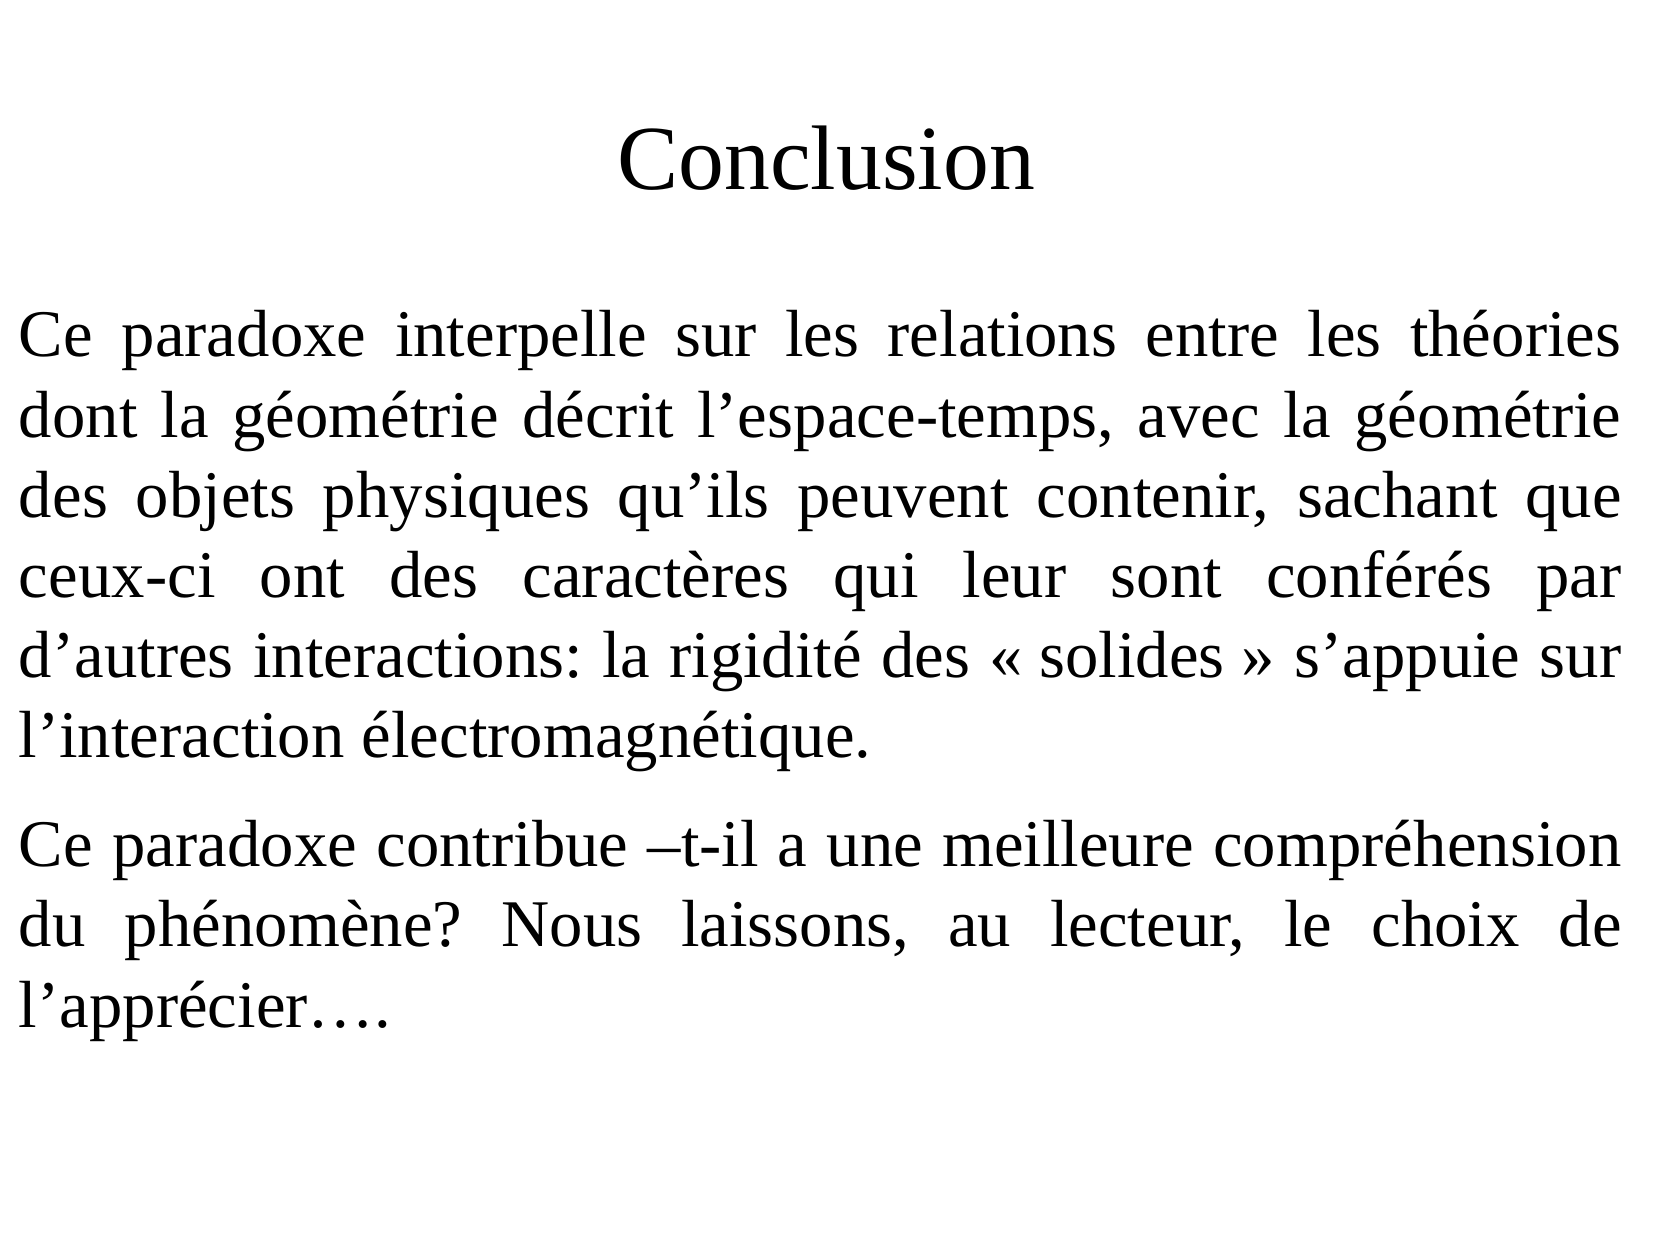

# Conclusion
Ce paradoxe interpelle sur les relations entre les théories dont la géométrie décrit l’espace-temps, avec la géométrie des objets physiques qu’ils peuvent contenir, sachant que ceux-ci ont des caractères qui leur sont conférés par d’autres interactions: la rigidité des « solides » s’appuie sur l’interaction électromagnétique.
Ce paradoxe contribue –t-il a une meilleure compréhension du phénomène? Nous laissons, au lecteur, le choix de l’apprécier….